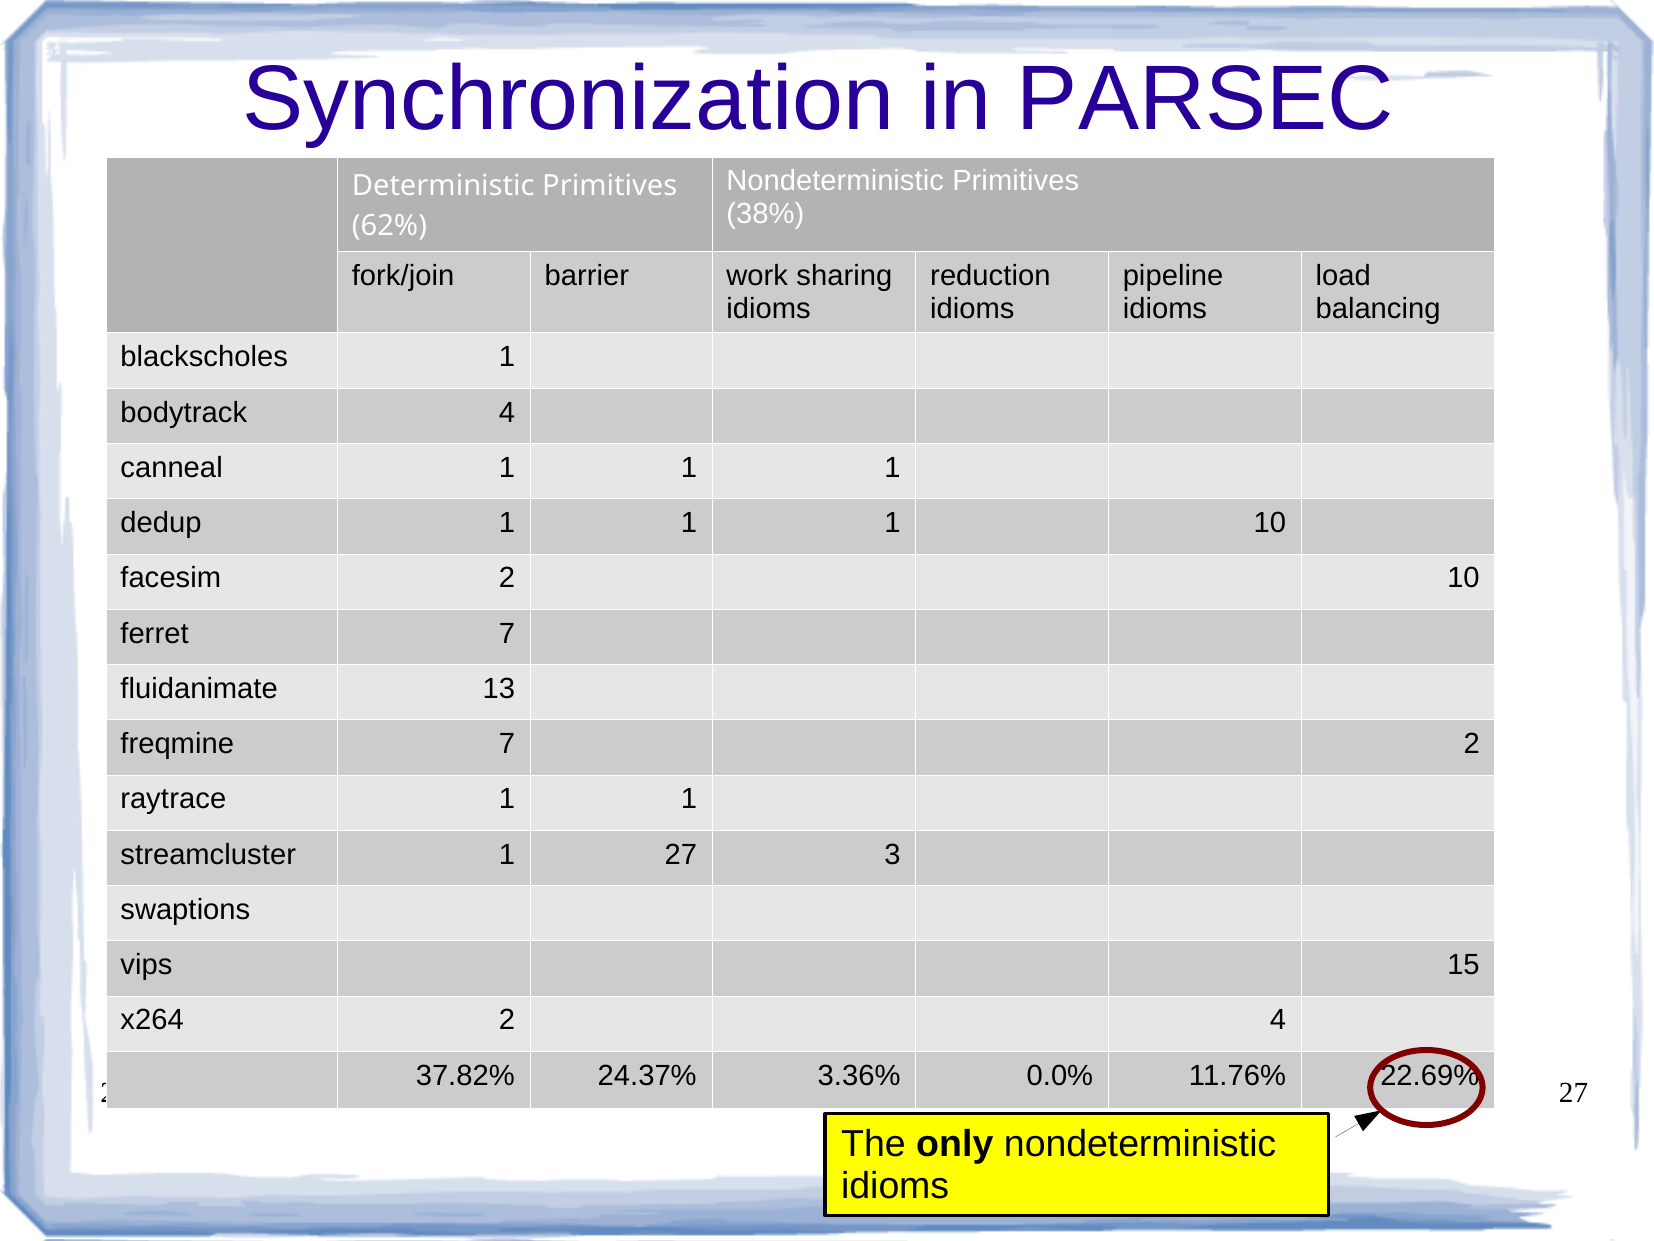

# Synchronization in PARSEC
| | Deterministic Primitives (62%) | | Nondeterministic Primitives (38%) | | | |
| --- | --- | --- | --- | --- | --- | --- |
| | fork/join | barrier | work sharing idioms | reduction idioms | pipeline idioms | load balancing |
| blackscholes | 1 | | | | | |
| bodytrack | 4 | | | | | |
| canneal | 1 | 1 | 1 | | | |
| dedup | 1 | 1 | 1 | | 10 | |
| facesim | 2 | | | | | 10 |
| ferret | 7 | | | | | |
| fluidanimate | 13 | | | | | |
| freqmine | 7 | | | | | 2 |
| raytrace | 1 | 1 | | | | |
| streamcluster | 1 | 27 | 3 | | | |
| swaptions | | | | | | |
| vips | | | | | | 15 |
| x264 | 2 | | | | 4 | |
| | 37.82% | 24.37% | 3.36% | 0.0% | 11.76% | 22.69% |
26 May 2011
HotPar 2011 | Berkeley, CA
27
The only nondeterministic
idioms